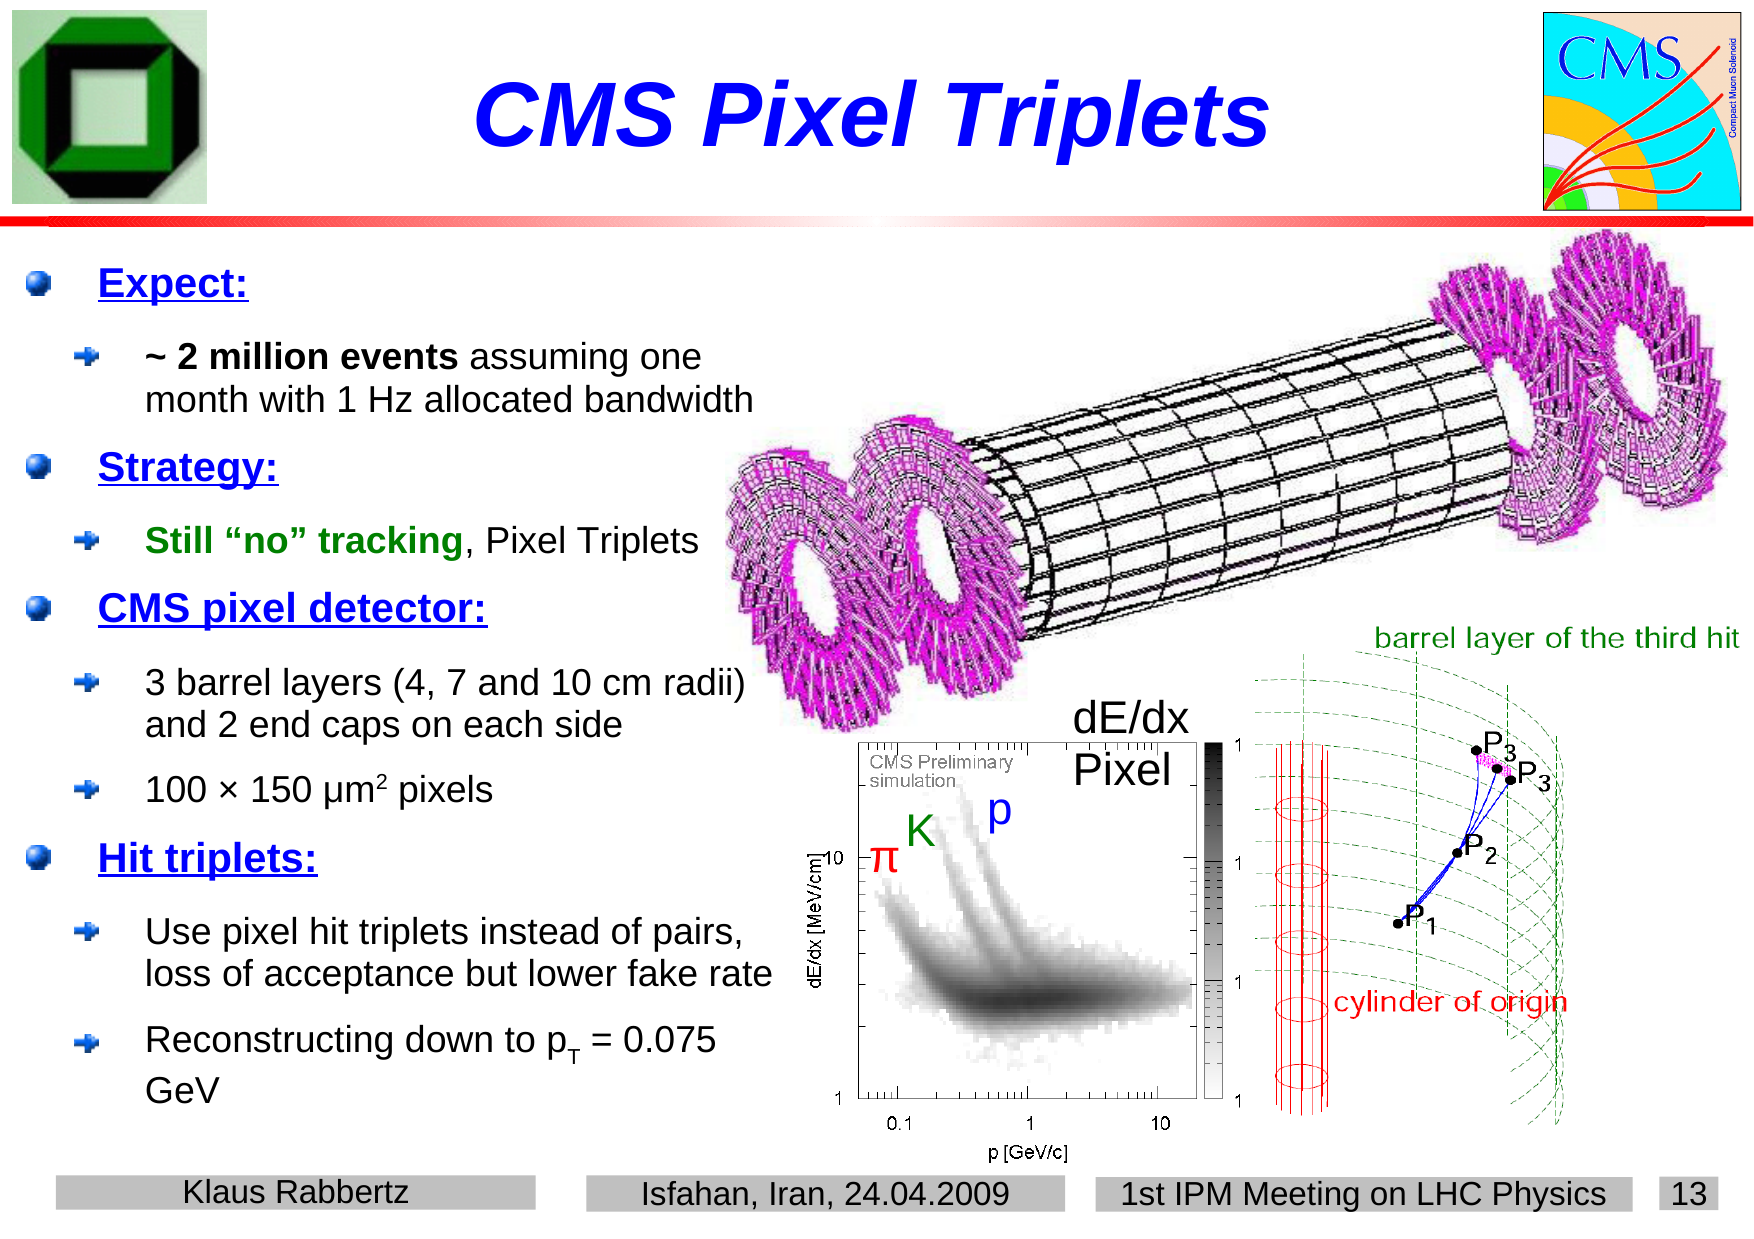

# CMS Pixel Triplets
Expect:
~ 2 million events assuming one month with 1 Hz allocated bandwidth
Strategy:
Still “no” tracking, Pixel Triplets
CMS pixel detector:
3 barrel layers (4, 7 and 10 cm radii) and 2 end caps on each side
100 × 150 μm2 pixels
Hit triplets:
Use pixel hit triplets instead of pairs, loss of acceptance but lower fake rate
Reconstructing down to pT = 0.075 GeV
dE/dx
Pixel
p
K
π